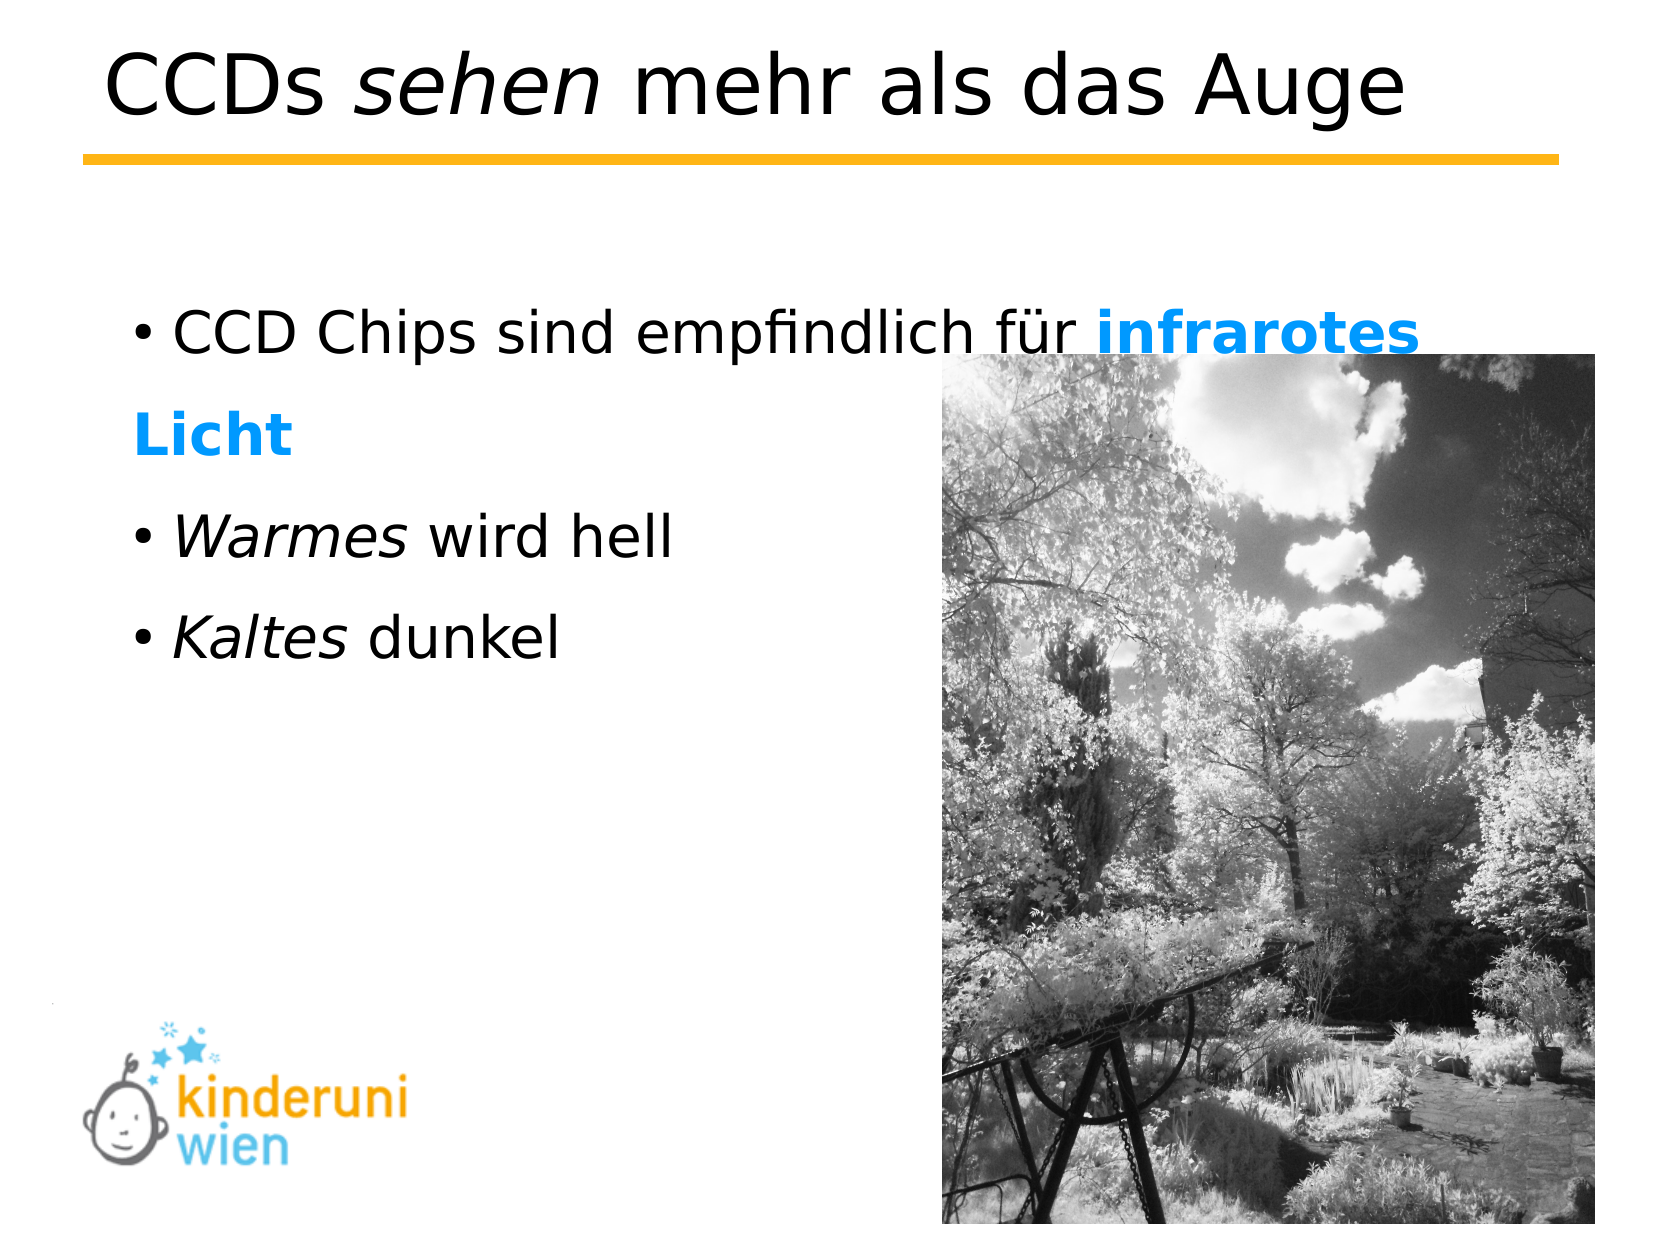

# CCDs sehen mehr als das Auge
 CCD Chips sind empfindlich für infrarotes Licht
 Warmes wird hell
 Kaltes dunkel